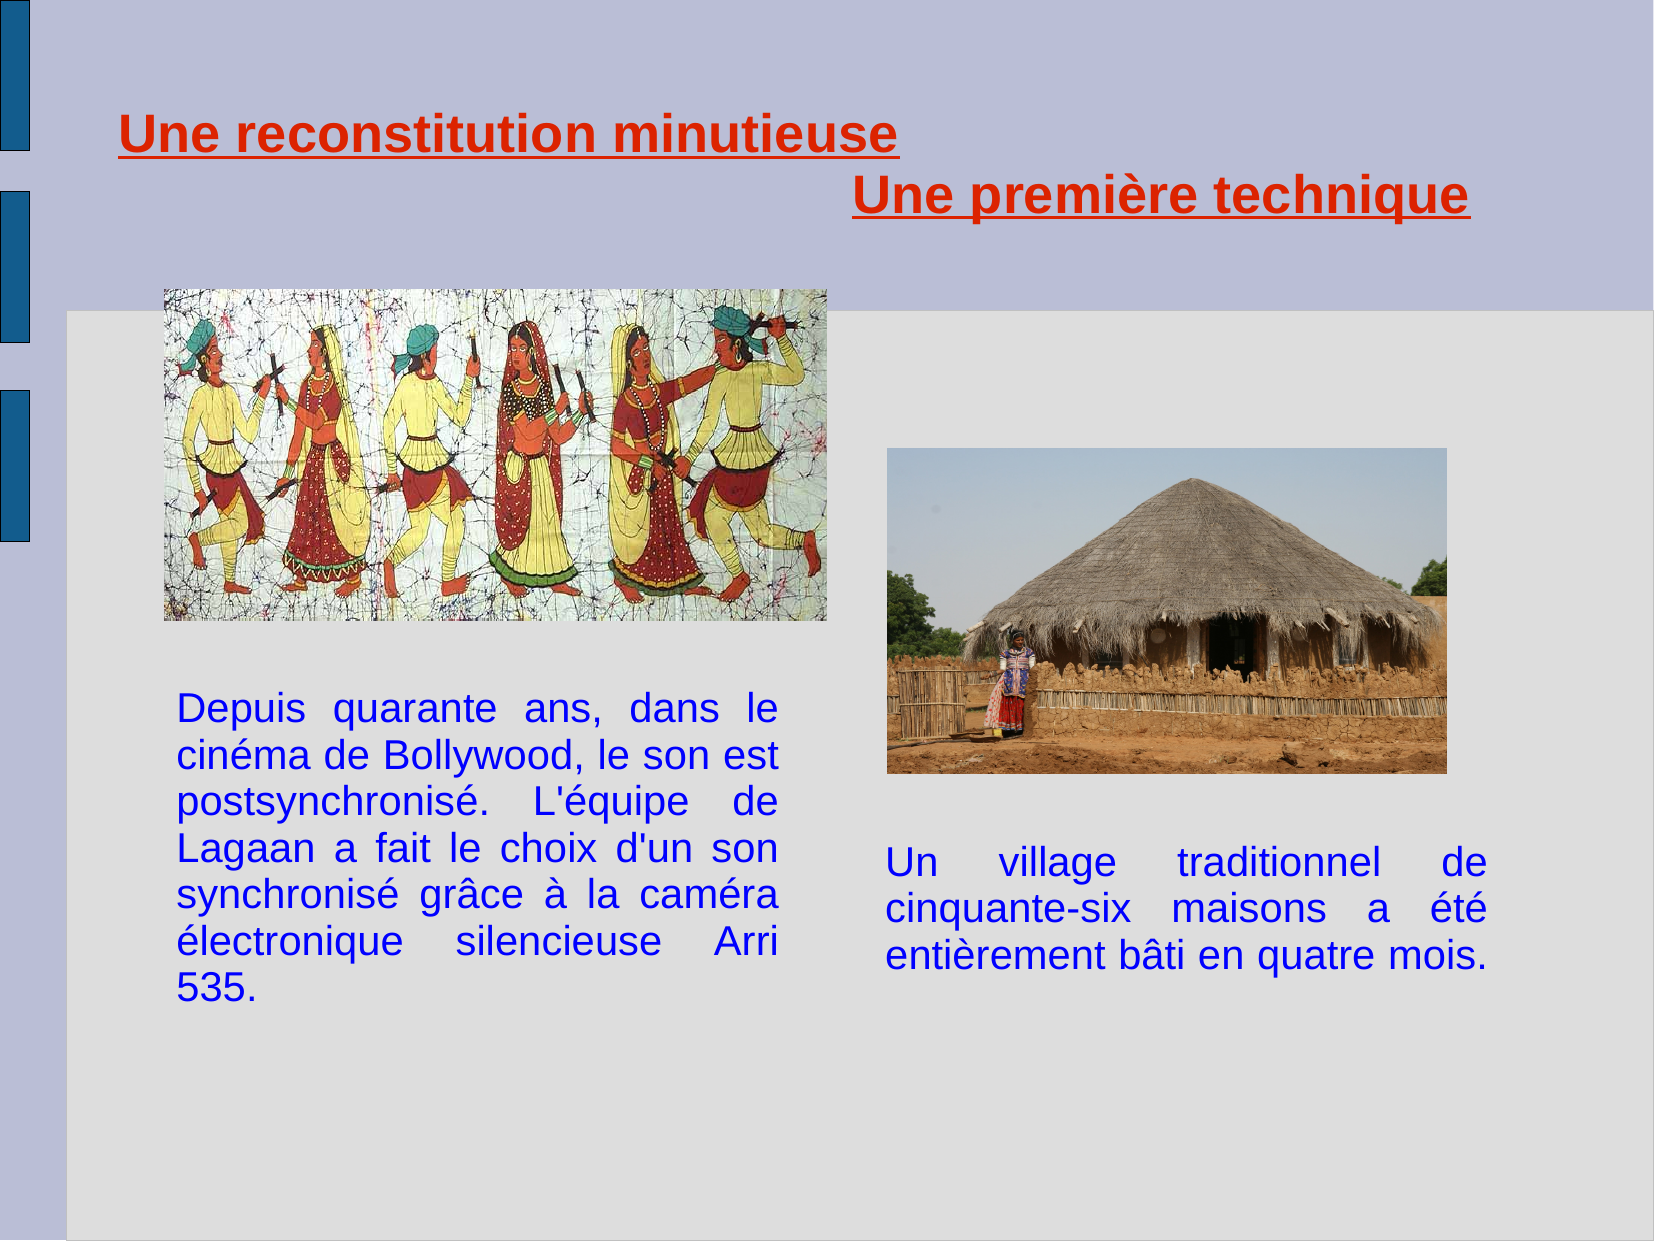

# Une reconstitution minutieuse Une première technique
Depuis quarante ans, dans le cinéma de Bollywood, le son est postsynchronisé. L'équipe de Lagaan a fait le choix d'un son synchronisé grâce à la caméra électronique silencieuse Arri 535.
Un village traditionnel de cinquante-six maisons a été entièrement bâti en quatre mois.